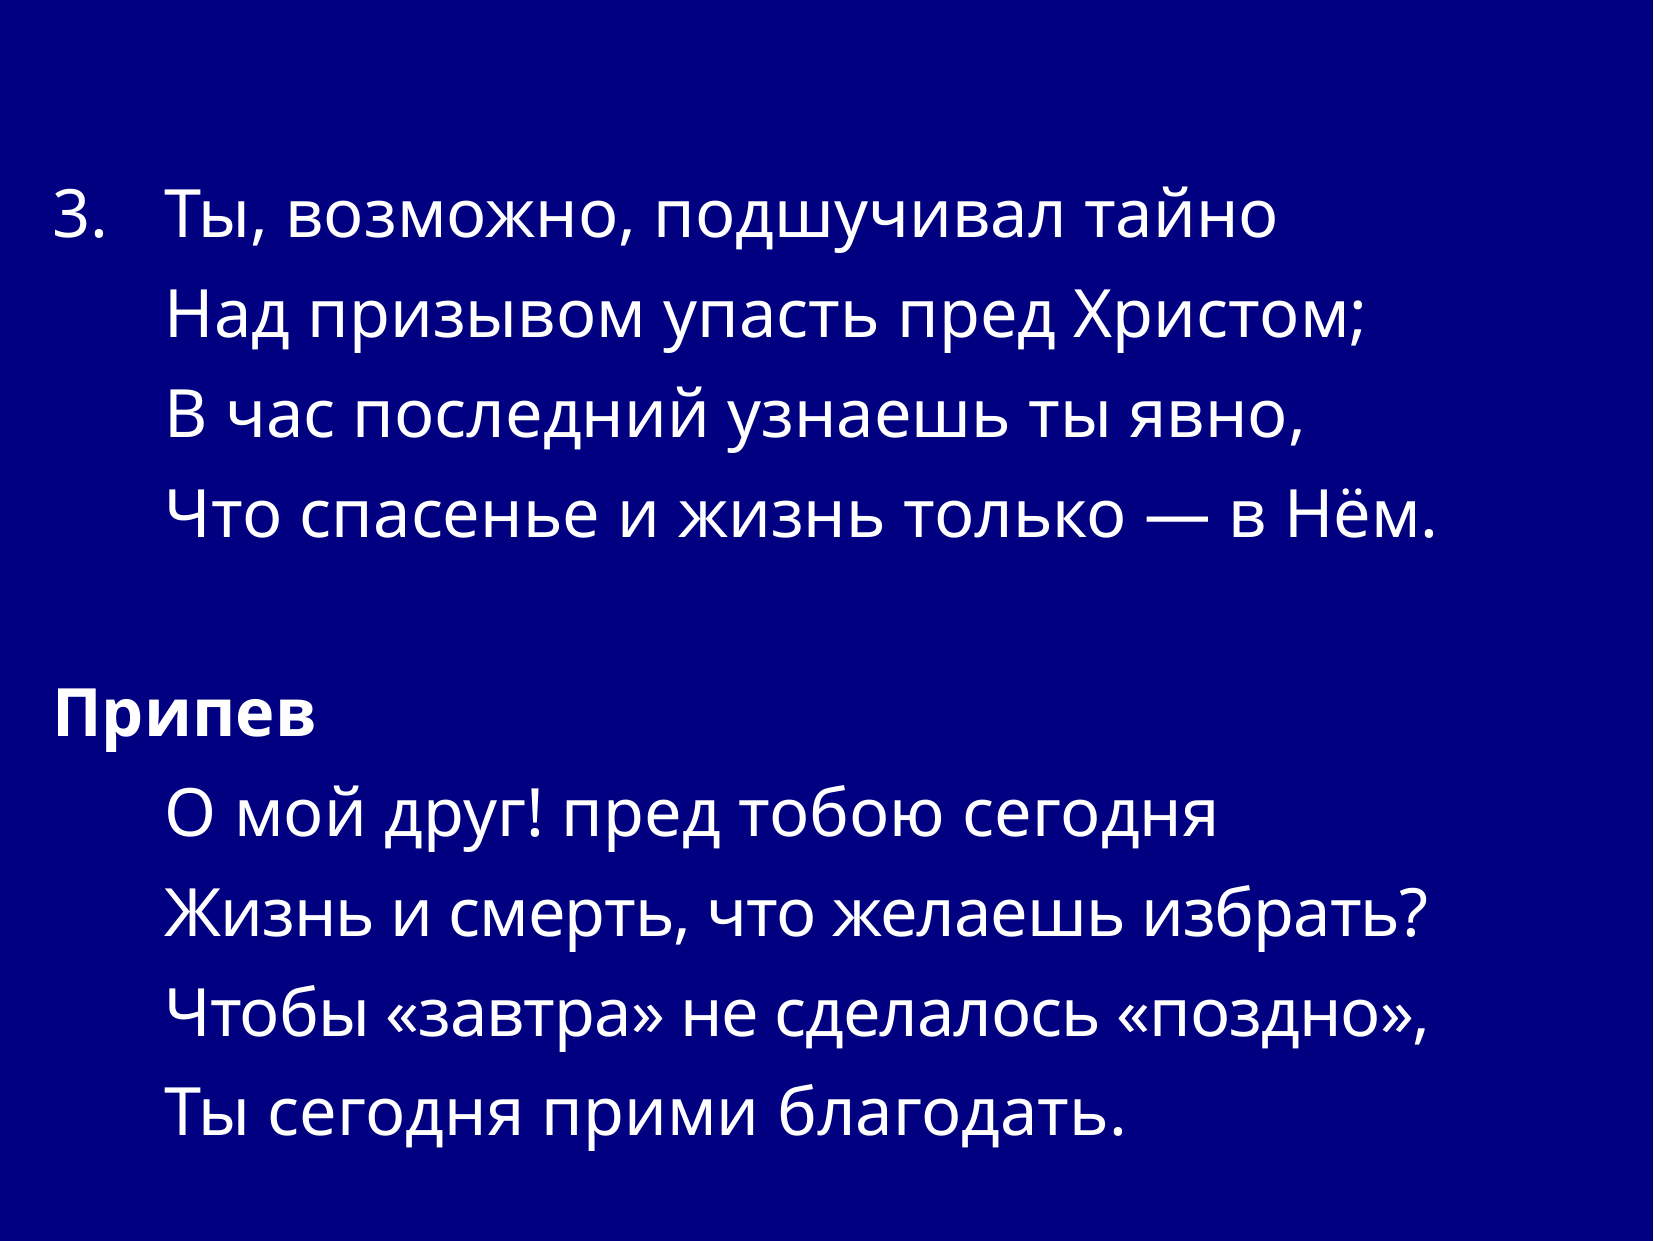

3.	Ты, возможно, подшучивал тайно
	Над призывом упасть пред Христом;
	В час последний узнаешь ты явно,
	Что спасенье и жизнь только — в Нём.
Припев
	О мой друг! пред тобою сегодня
	Жизнь и смерть, что желаешь избрать?
	Чтобы «завтра» не сделалось «поздно»,
	Ты сегодня прими благодать.